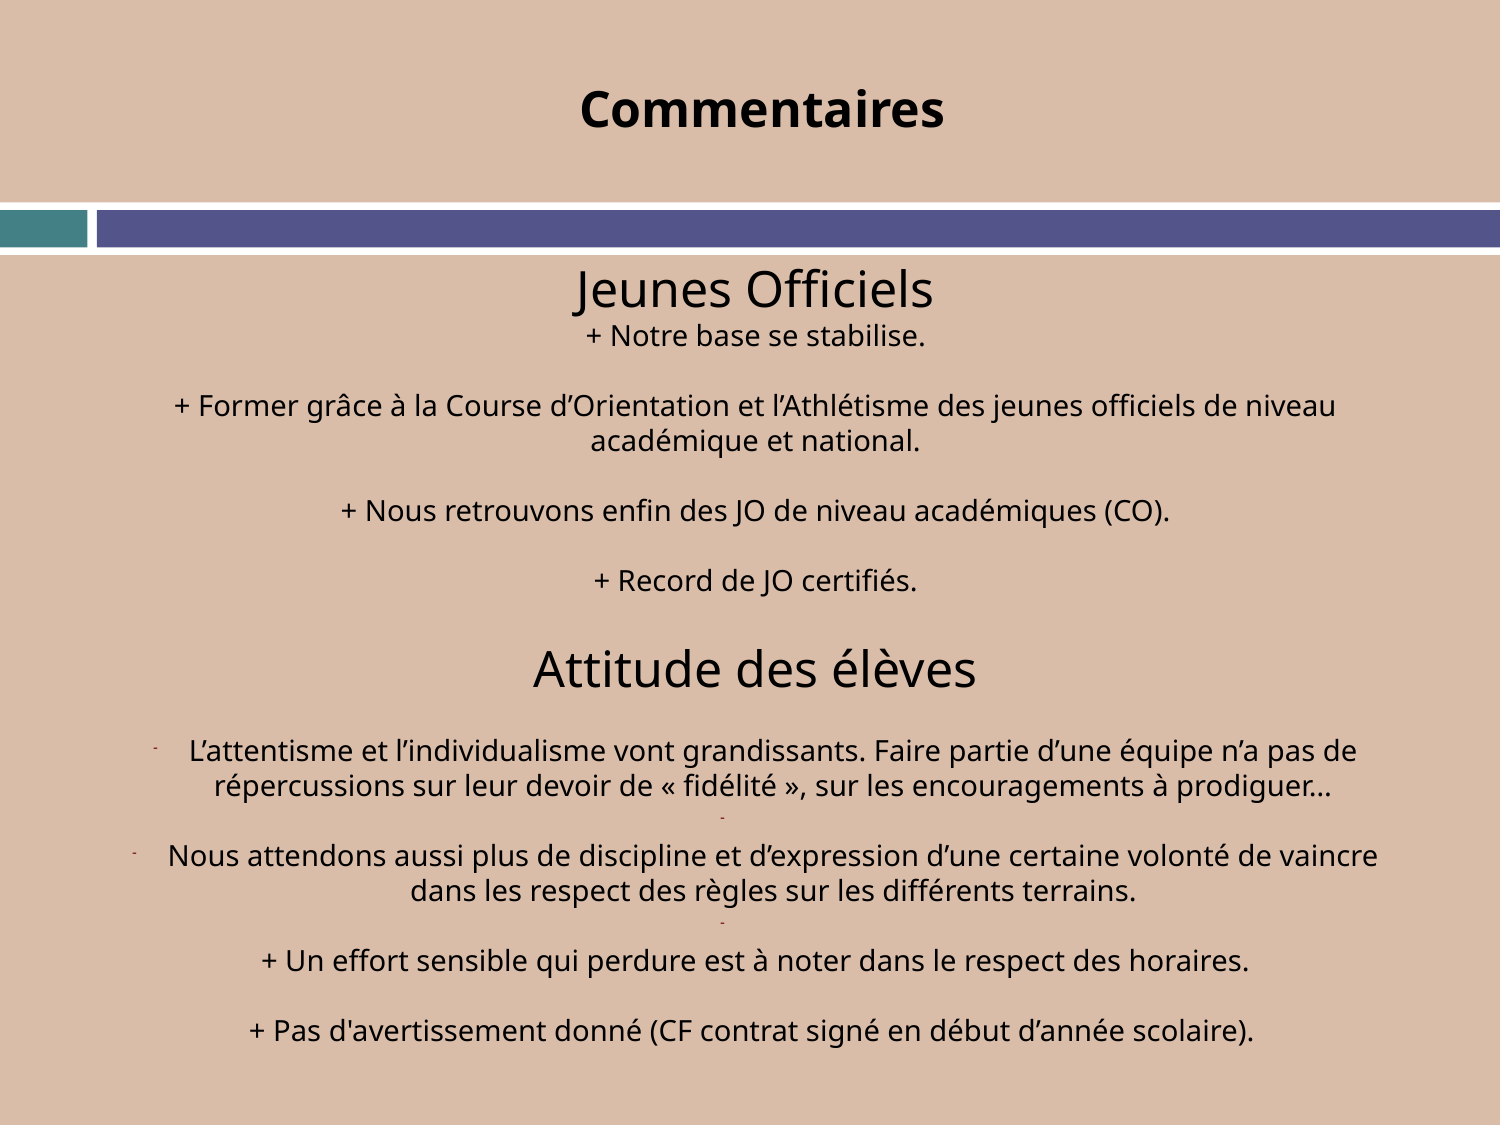

Commentaires
Jeunes Officiels
+ Notre base se stabilise.
+ Former grâce à la Course d’Orientation et l’Athlétisme des jeunes officiels de niveau académique et national.
+ Nous retrouvons enfin des JO de niveau académiques (CO).
+ Record de JO certifiés.
Attitude des élèves
L’attentisme et l’individualisme vont grandissants. Faire partie d’une équipe n’a pas de répercussions sur leur devoir de « fidélité », sur les encouragements à prodiguer…
Nous attendons aussi plus de discipline et d’expression d’une certaine volonté de vaincre dans les respect des règles sur les différents terrains.
+ Un effort sensible qui perdure est à noter dans le respect des horaires.
+ Pas d'avertissement donné (CF contrat signé en début d’année scolaire).